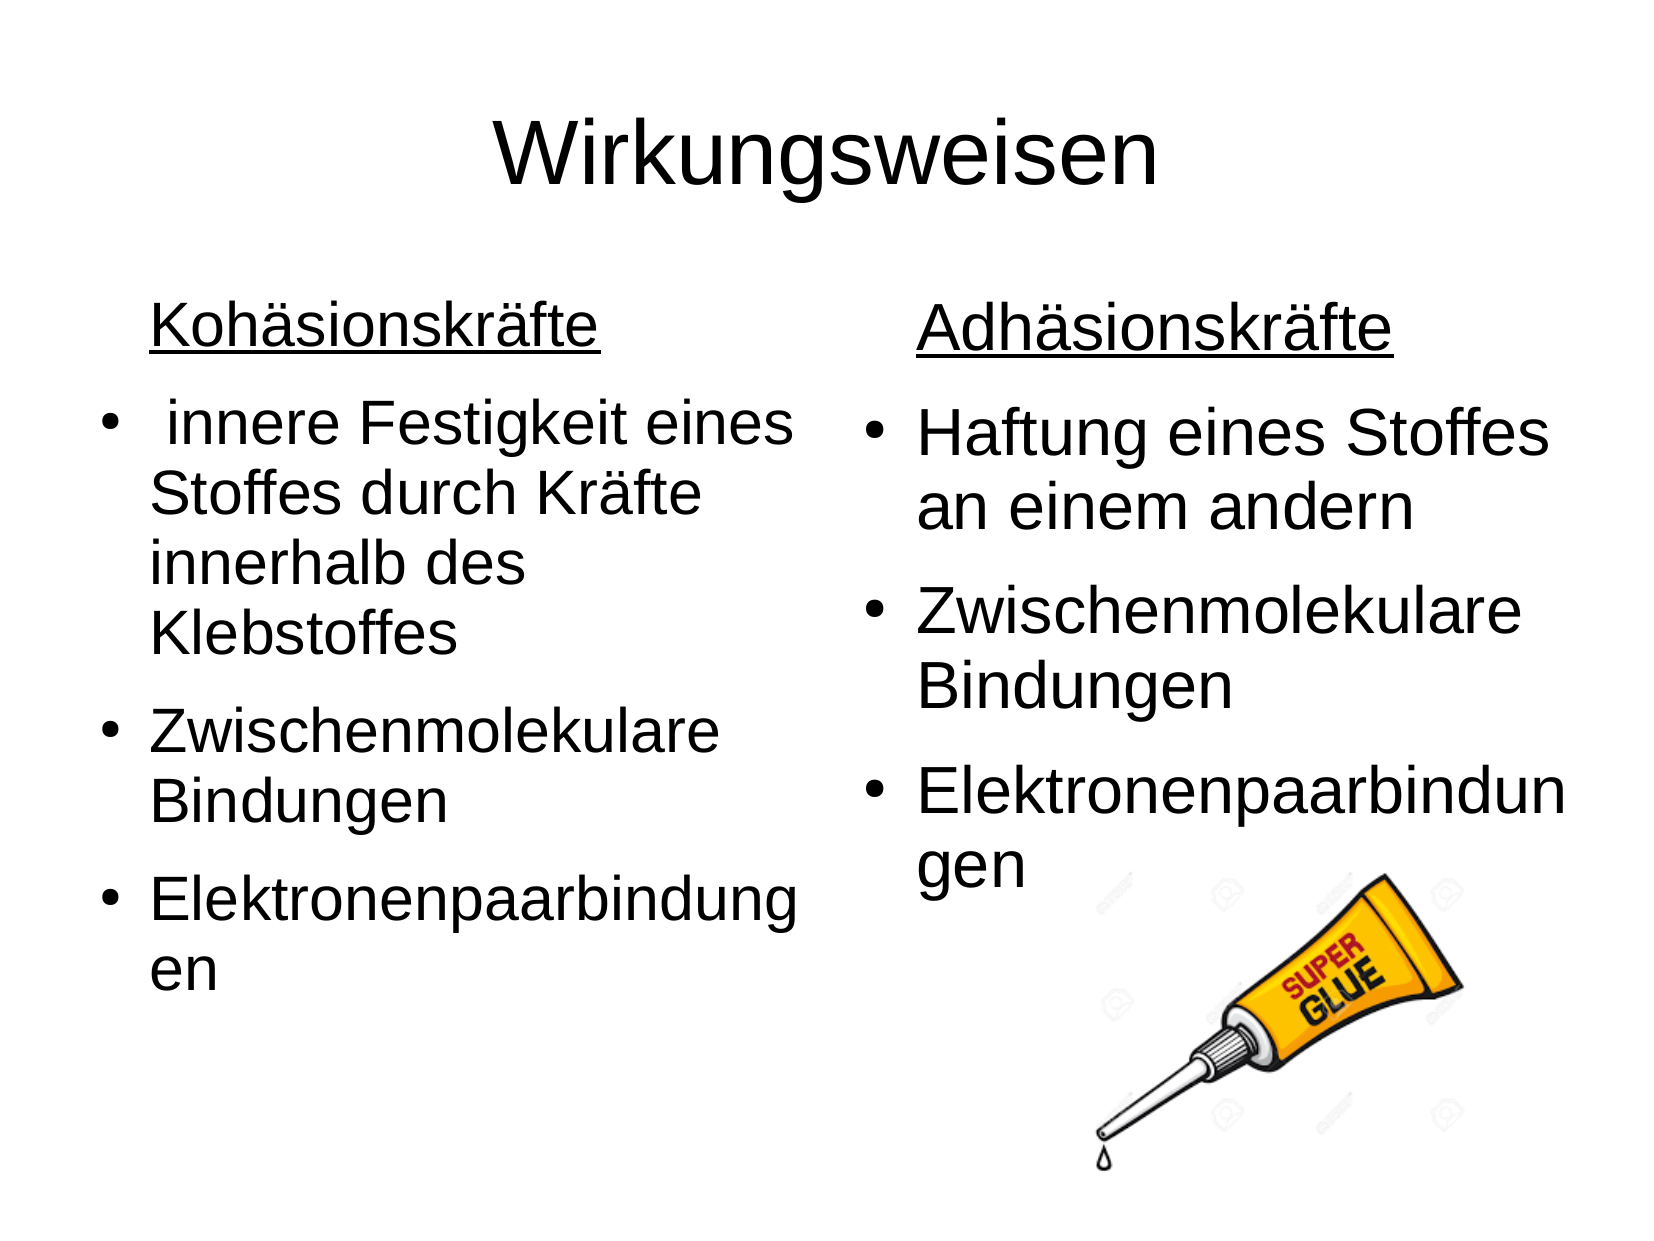

# Wirkungsweisen
Kohäsionskräfte
 innere Festigkeit eines Stoffes durch Kräfte innerhalb des Klebstoffes
Zwischenmolekulare Bindungen
Elektronenpaarbindungen
Adhäsionskräfte
Haftung eines Stoffes an einem andern
Zwischenmolekulare Bindungen
Elektronenpaarbindungen